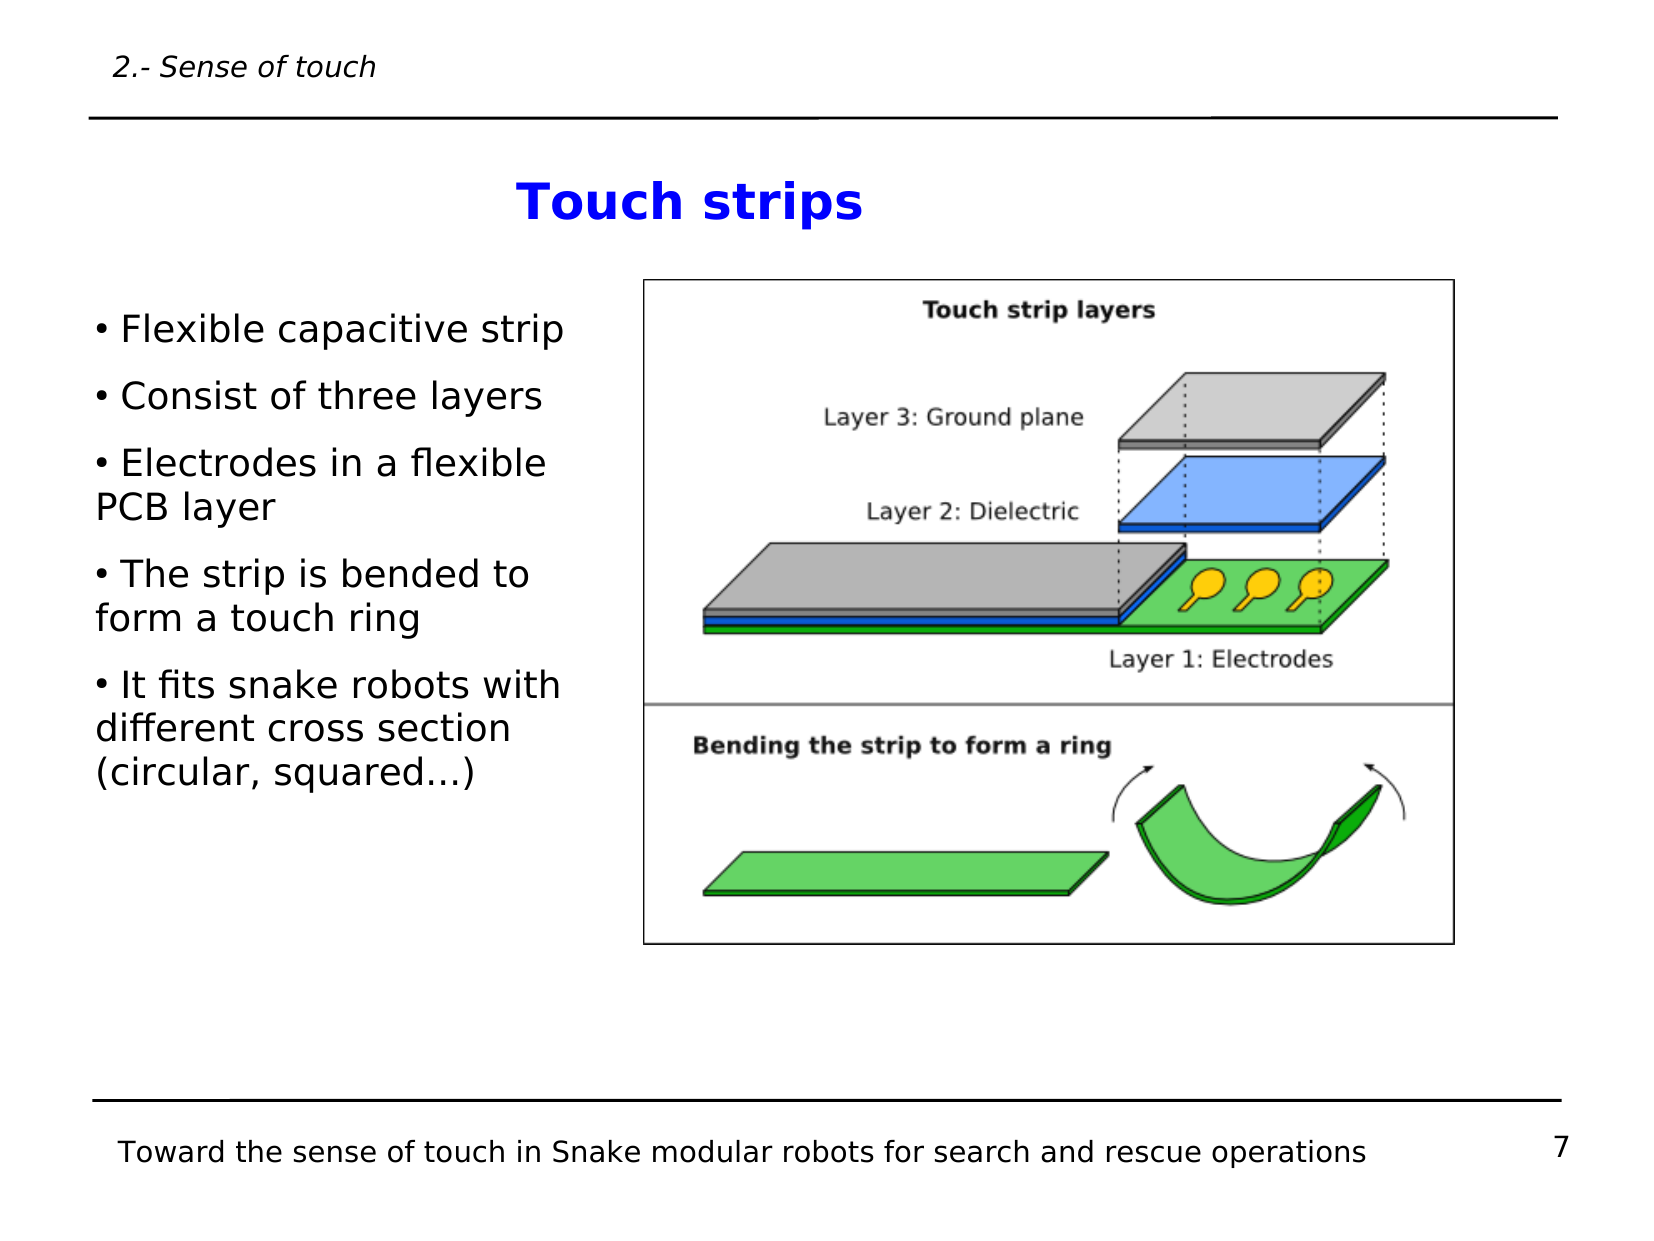

2.- Sense of touch
Touch strips
 Flexible capacitive strip
 Consist of three layers
 Electrodes in a flexible PCB layer
 The strip is bended to form a touch ring
 It fits snake robots with different cross section (circular, squared...)
Toward the sense of touch in Snake modular robots for search and rescue operations
7